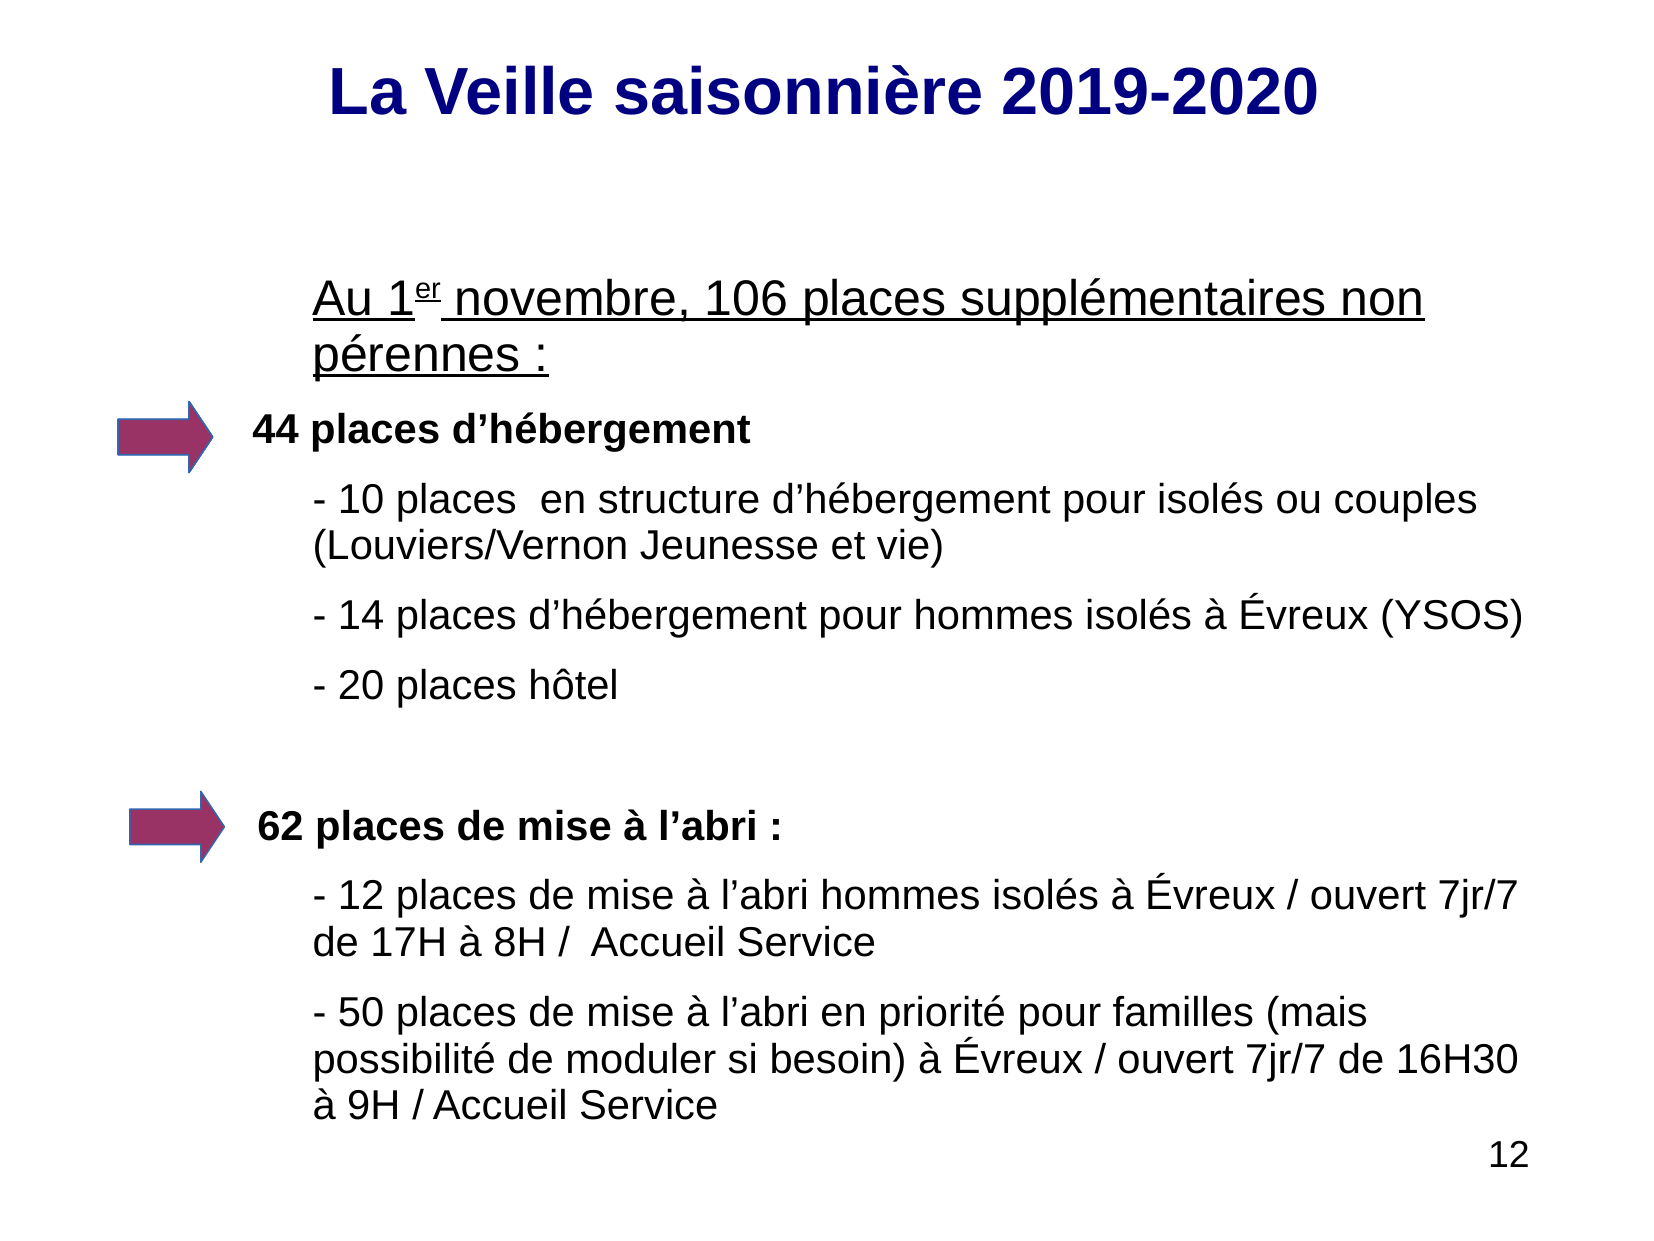

La Veille saisonnière 2019-2020
Au 1er novembre, 106 places supplémentaires non pérennes :
44 places d’hébergement
- 10 places en structure d’hébergement pour isolés ou couples (Louviers/Vernon Jeunesse et vie)
- 14 places d’hébergement pour hommes isolés à Évreux (YSOS)
- 20 places hôtel
62 places de mise à l’abri :
- 12 places de mise à l’abri hommes isolés à Évreux / ouvert 7jr/7 de 17H à 8H / Accueil Service
- 50 places de mise à l’abri en priorité pour familles (mais possibilité de moduler si besoin) à Évreux / ouvert 7jr/7 de 16H30 à 9H / Accueil Service